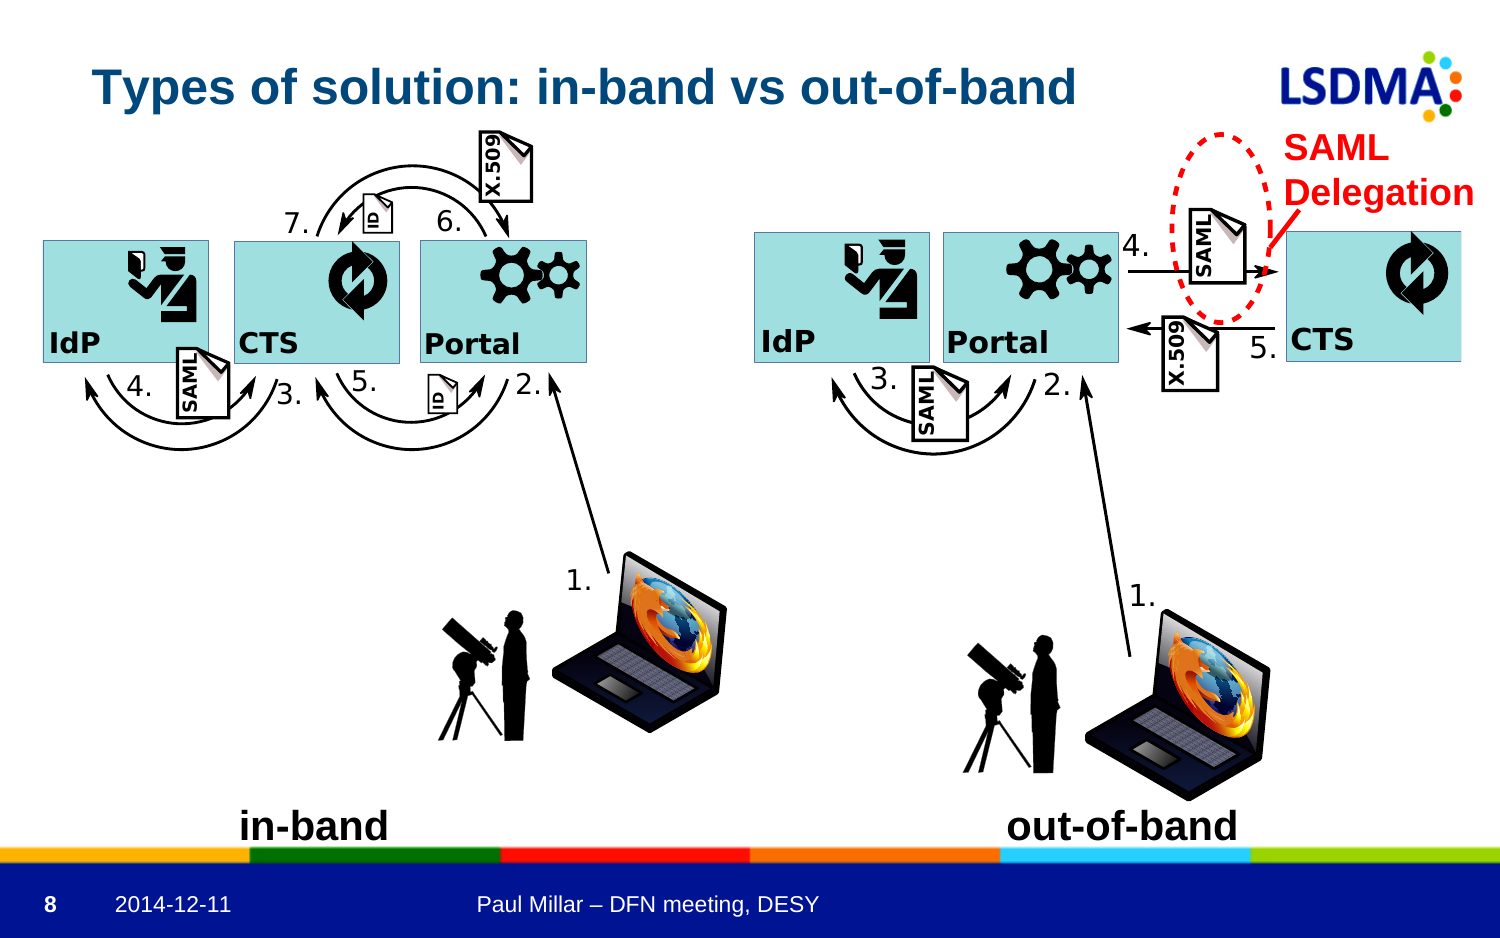

# Types of solution: in-band vs out-of-band
SAML
Delegation
in-band
out-of-band